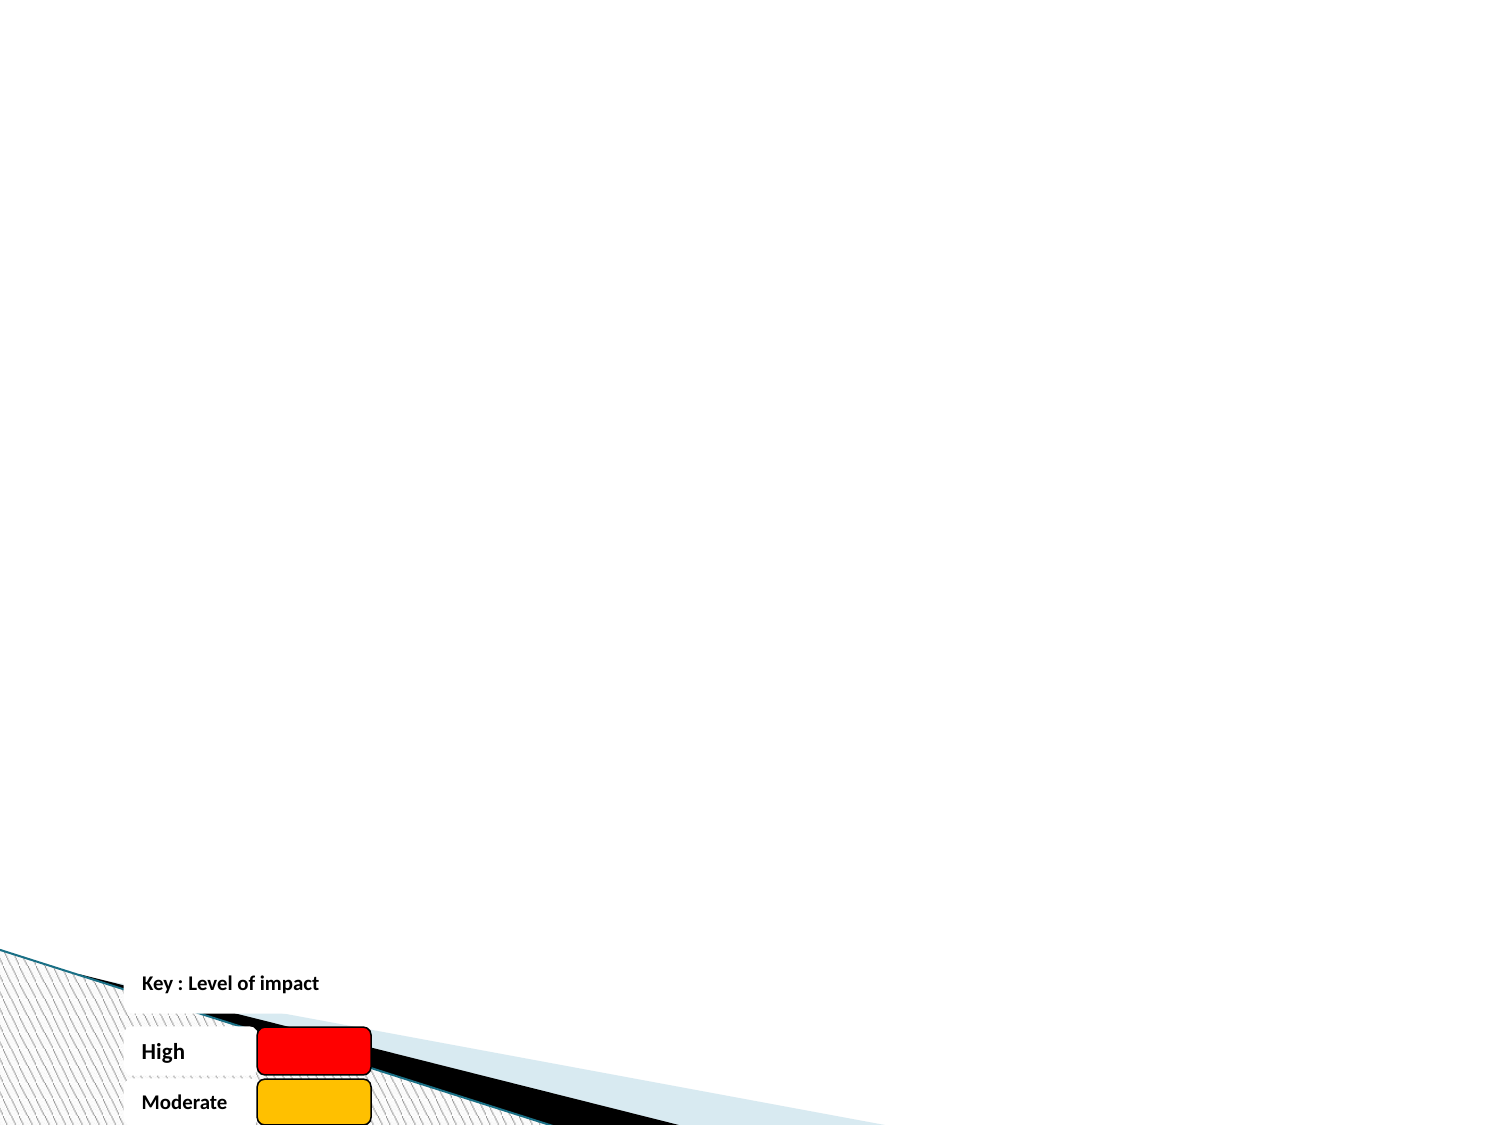

Informalisation of the Banking System… Lack of confidence
Anchor Shareholders…
Strong Corporate Governance Systems…
ZIMBABWE
Lessons Learnt
Financial Safety Nets…
Enhanced Supervisory Co-operation…
Diversity of Resolution Options…
Importance of Stable Political Environment…
Enhanced Risk Management Practices…
Strengthening of the legal Framework
Credit Information Sharing…
Dealing Decisively and Expeditiously with Troubled Banks…
Importance of Adequate Capital…
Capacity Building…
Macro-Economic Policy Lessons…
Key : Level of impact
High
Moderate